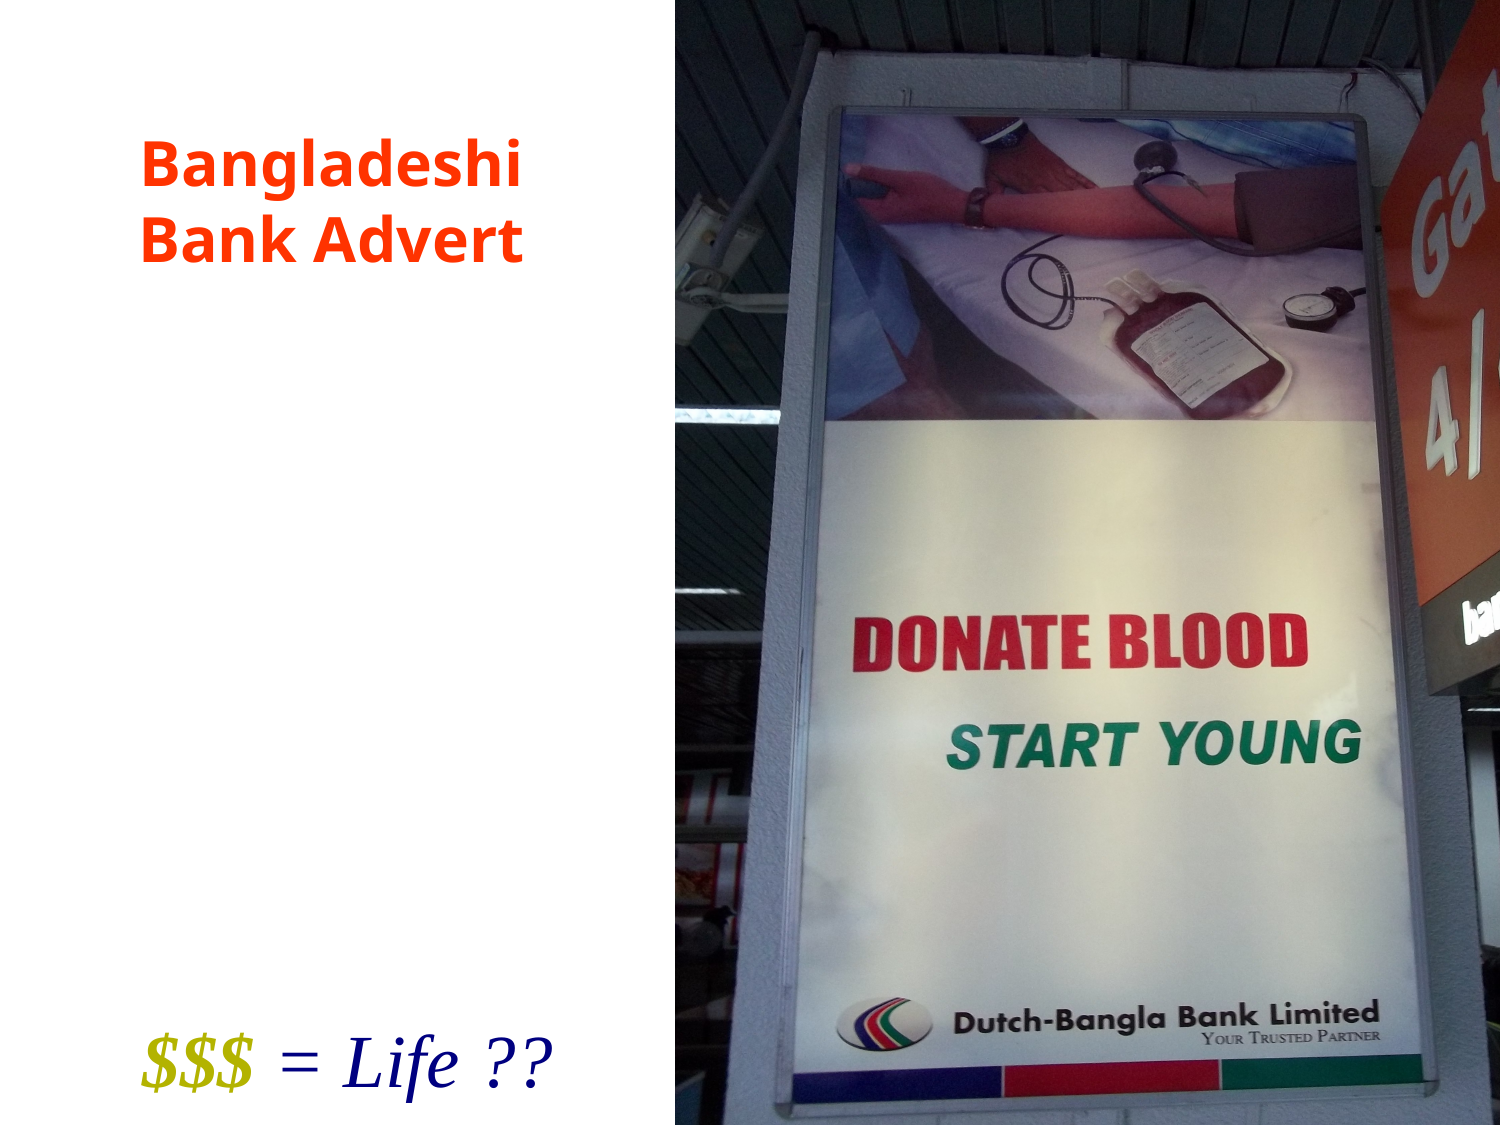

Bangladeshi Bank Advert
$$$ = Life ??